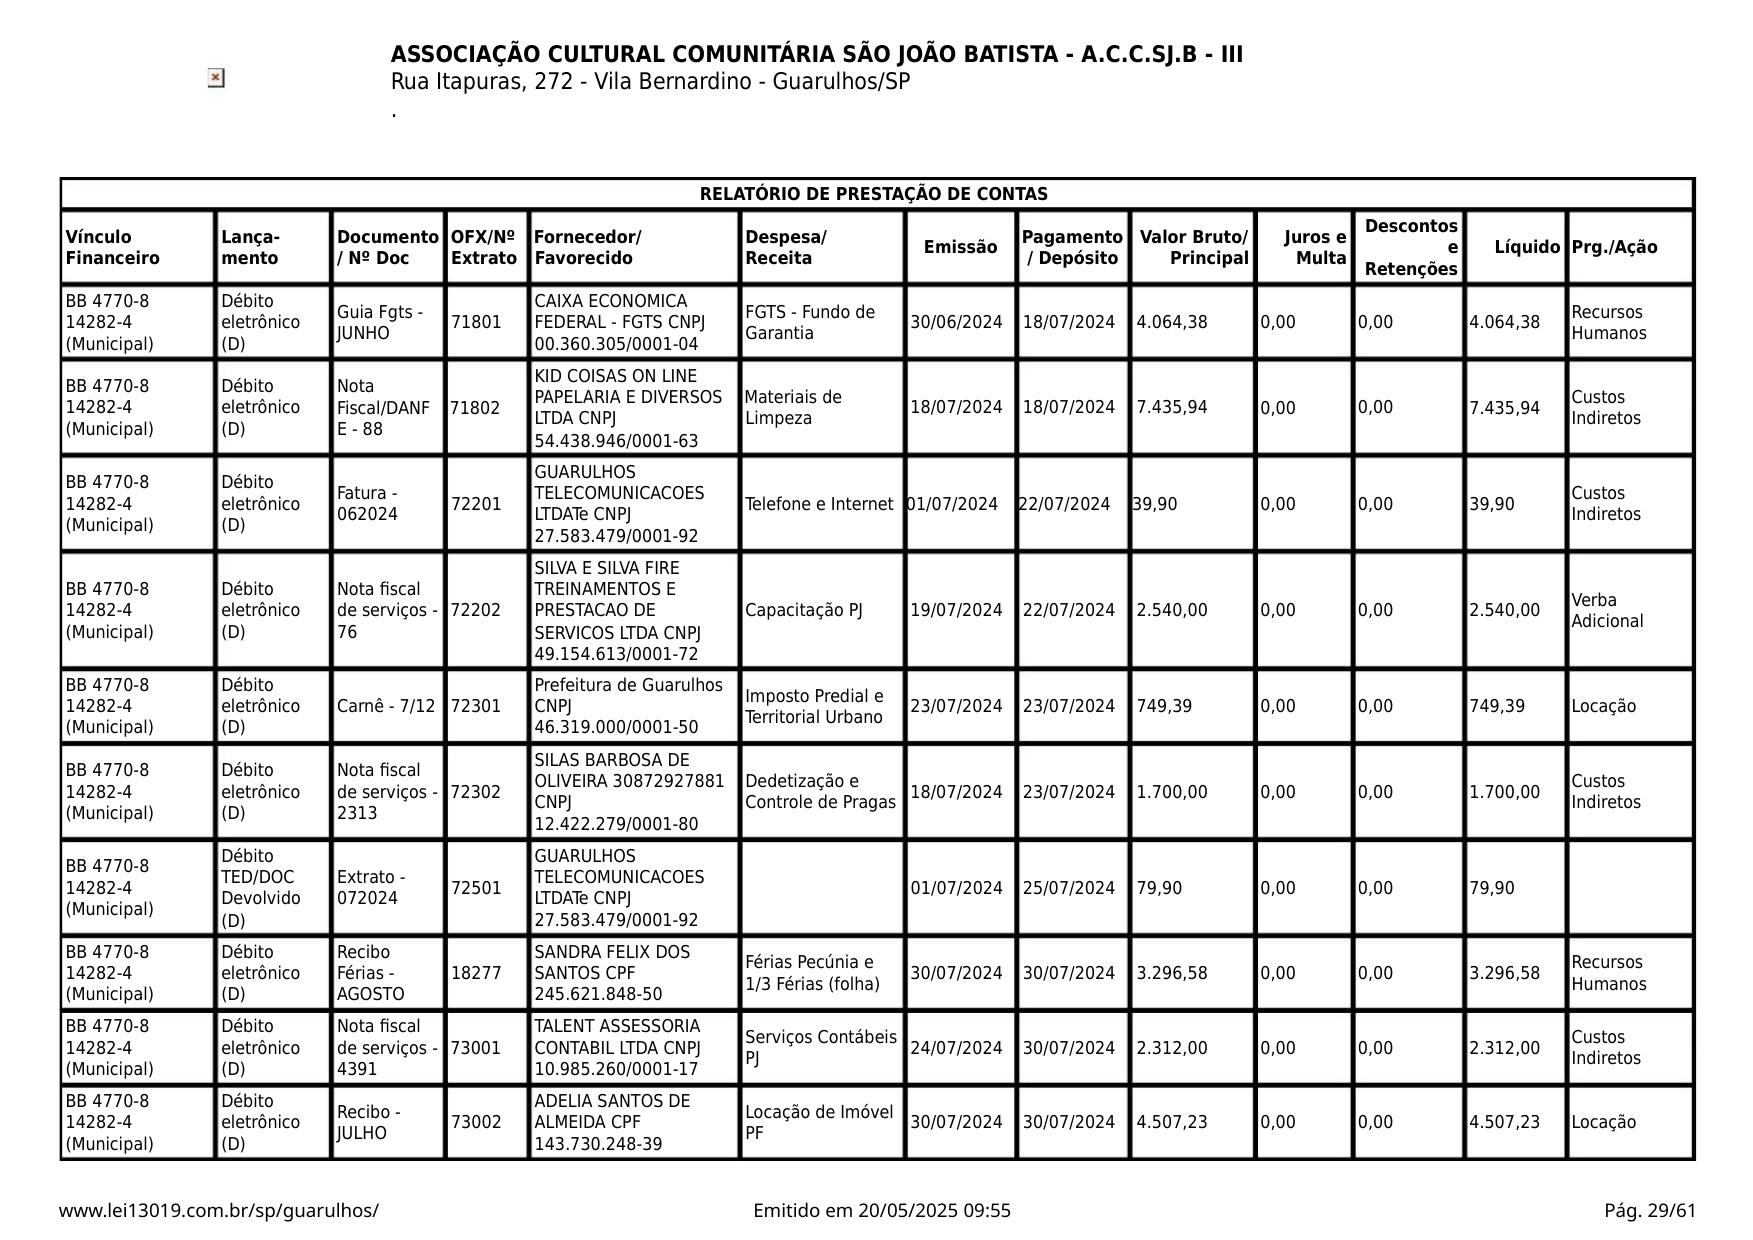

ASSOCIAÇÃO CULTURAL COMUNITÁRIA SÃO JOÃO BATISTA - A.C.C.SJ.B - III
Rua Itapuras, 272 - Vila Bernardino - Guarulhos/SP
.
RELATÓRIO DE PRESTAÇÃO DE CONTAS
Descontos
e
Retenções
Vínculo
Financeiro
Lança-
mento
Documento OFX/Nº Fornecedor/
Despesa/
Receita
Pagamento Valor Bruto/
/ Depósito Principal
Juros e
Multa
Emissão
Líquido Prg./Ação
/ Nº Doc
Extrato Favorecido
BB 4770-8
14282-4
(Municipal)
Débito
eletrônico
(D)
CAIXA ECONOMICA
FEDERAL - FGTS CNPJ
00.360.305/0001-04
Guia Fgts -
JUNHO
FGTS - Fundo de
Garantia
Recursos
Humanos
71801
30/06/2024 18/07/2024 4.064,38
18/07/2024 18/07/2024 7.435,94
0,00
0,00
0,00
4.064,38
KID COISAS ON LINE
PAPELARIA E DIVERSOS Materiais de
LTDA CNPJ
54.438.946/0001-63
BB 4770-8
14282-4
(Municipal)
Débito
eletrônico
(D)
Nota
Custos
Indiretos
Fiscal/DANF 71802
E - 88
0,00
0,00
7.435,94
39,90
Limpeza
GUARULHOS
TELECOMUNICACOES
LTDATe CNPJ
BB 4770-8
14282-4
(Municipal)
Débito
eletrônico
(D)
Fatura -
062024
Custos
Indiretos
72201
Telefone e Internet 01/07/2024 22/07/2024 39,90
0,00
0,00
27.583.479/0001-92
SILVA E SILVA FIRE
TREINAMENTOS E
PRESTACAO DE
SERVICOS LTDA CNPJ
49.154.613/0001-72
BB 4770-8
14282-4
(Municipal)
Débito
eletrônico
(D)
Nota ﬁscal
de serviços - 72202
76
Verba
Adicional
Capacitação PJ
19/07/2024 22/07/2024 2.540,00
0,00
2.540,00
BB 4770-8
14282-4
(Municipal)
Débito
eletrônico
(D)
Prefeitura de Guarulhos
CNPJ
46.319.000/0001-50
Imposto Predial e
Territorial Urbano
Carnê - 7/12 72301
23/07/2024 23/07/2024 749,39
18/07/2024 23/07/2024 1.700,00
0,00
0,00
0,00
0,00
749,39
Locação
SILAS BARBOSA DE
OLIVEIRA 30872927881 Dedetização e
CNPJ
BB 4770-8
14282-4
(Municipal)
Débito
eletrônico
(D)
Nota ﬁscal
de serviços - 72302
2313
Custos
Indiretos
1.700,00
Controle de Pragas
12.422.279/0001-80
Débito
TED/DOC
Devolvido
(D)
GUARULHOS
TELECOMUNICACOES
LTDATe CNPJ
BB 4770-8
14282-4
(Municipal)
Extrato -
072024
72501
18277
01/07/2024 25/07/2024 79,90
0,00
0,00
79,90
27.583.479/0001-92
BB 4770-8
14282-4
(Municipal)
Débito
eletrônico
(D)
Recibo
Férias -
AGOSTO
SANDRA FELIX DOS
SANTOS CPF
245.621.848-50
Férias Pecúnia e
1/3 Férias (folha)
Recursos
Humanos
30/07/2024 30/07/2024 3.296,58
24/07/2024 30/07/2024 2.312,00
30/07/2024 30/07/2024 4.507,23
0,00
0,00
0,00
0,00
0,00
0,00
3.296,58
2.312,00
4.507,23
BB 4770-8
14282-4
(Municipal)
Débito
eletrônico
(D)
Nota ﬁscal
de serviços - 73001
4391
TALENT ASSESSORIA
CONTABIL LTDA CNPJ
10.985.260/0001-17
Serviços Contábeis
PJ
Custos
Indiretos
BB 4770-8
14282-4
(Municipal)
Débito
eletrônico
(D)
ADELIA SANTOS DE
ALMEIDA CPF
143.730.248-39
Recibo -
JULHO
Locação de Imóvel
PF
73002
Locação
www.lei13019.com.br/sp/guarulhos/
Emitido em 20/05/2025 09:55
Pág. 29/61